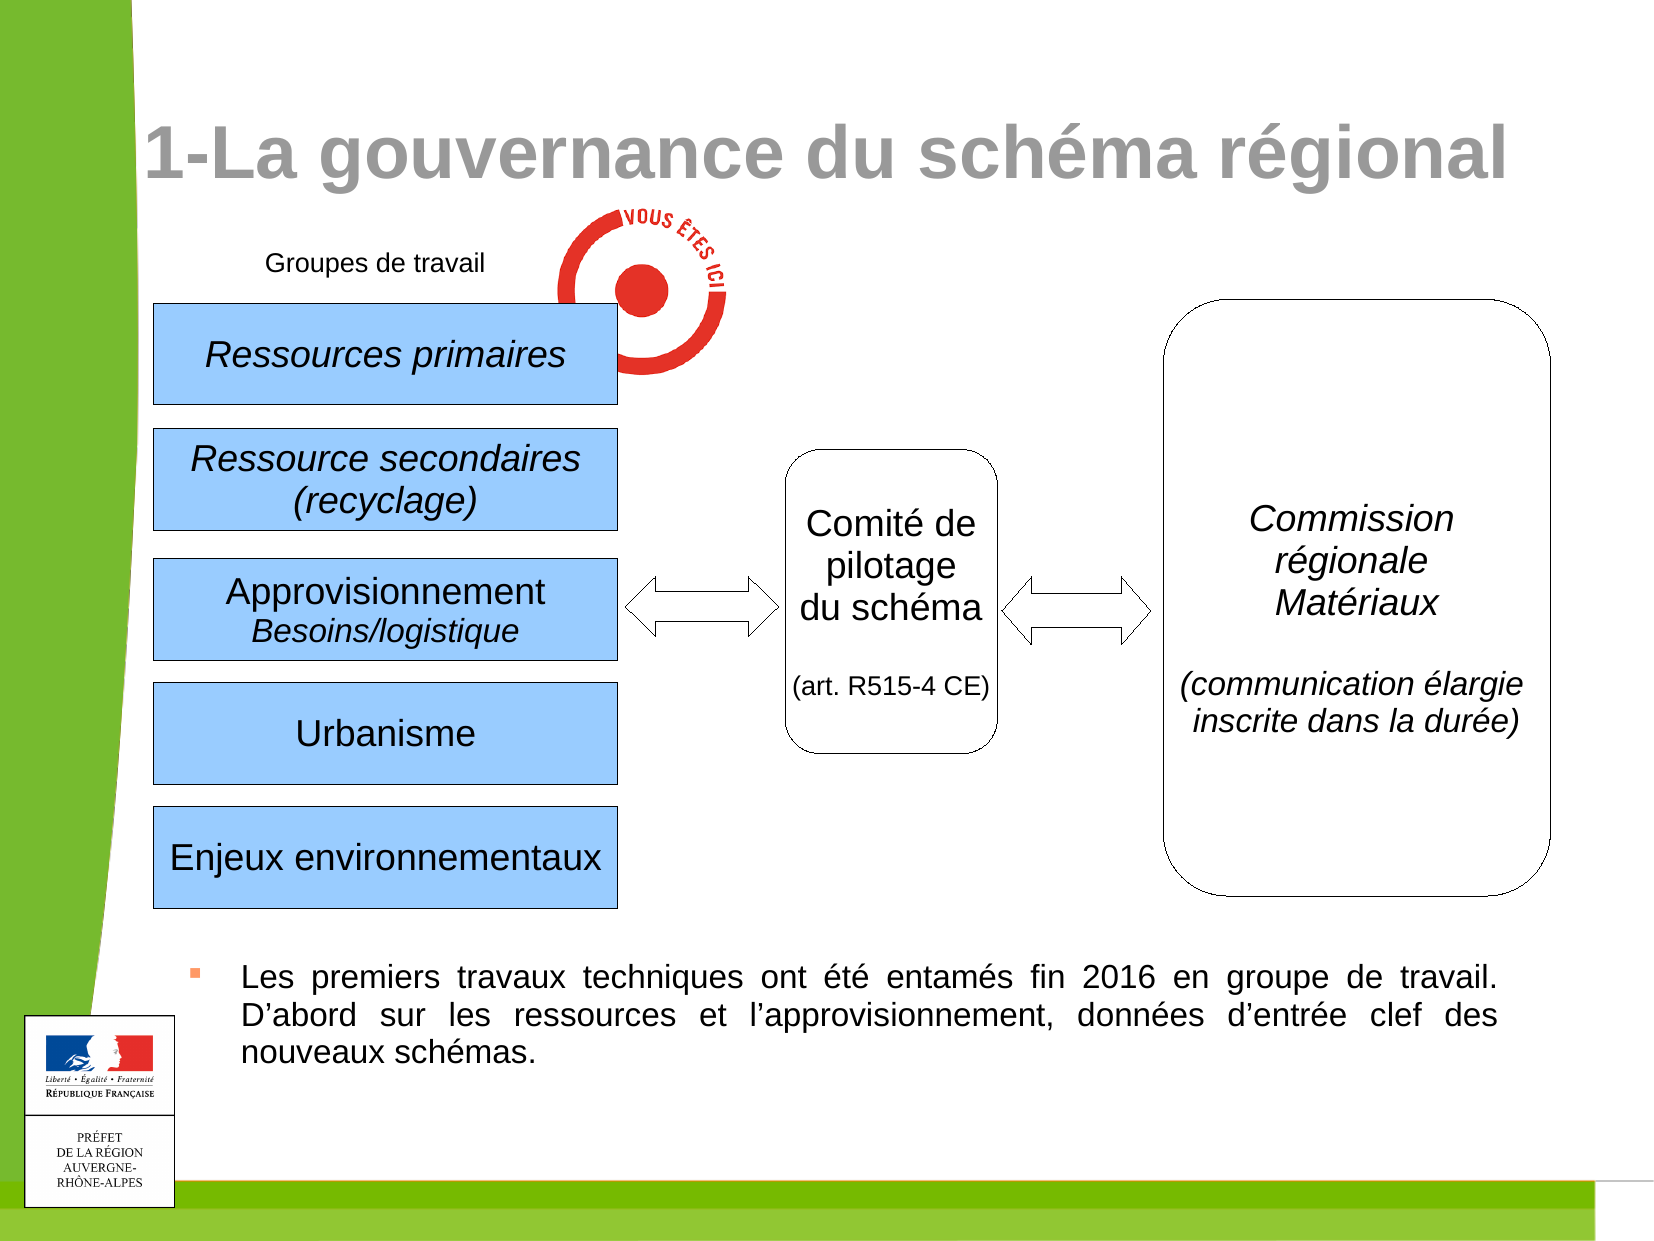

# 1-La gouvernance du schéma régional
Groupes de travail
Commission
régionale
Matériaux
(communication élargie
inscrite dans la durée)
Ressources primaires
Ressource secondaires
(recyclage)
Comité de
pilotage
du schéma
(art. R515-4 CE)
Approvisionnement
Besoins/logistique
Urbanisme
Enjeux environnementaux
Les premiers travaux techniques ont été entamés fin 2016 en groupe de travail. D’abord sur les ressources et l’approvisionnement, données d’entrée clef des nouveaux schémas.
4